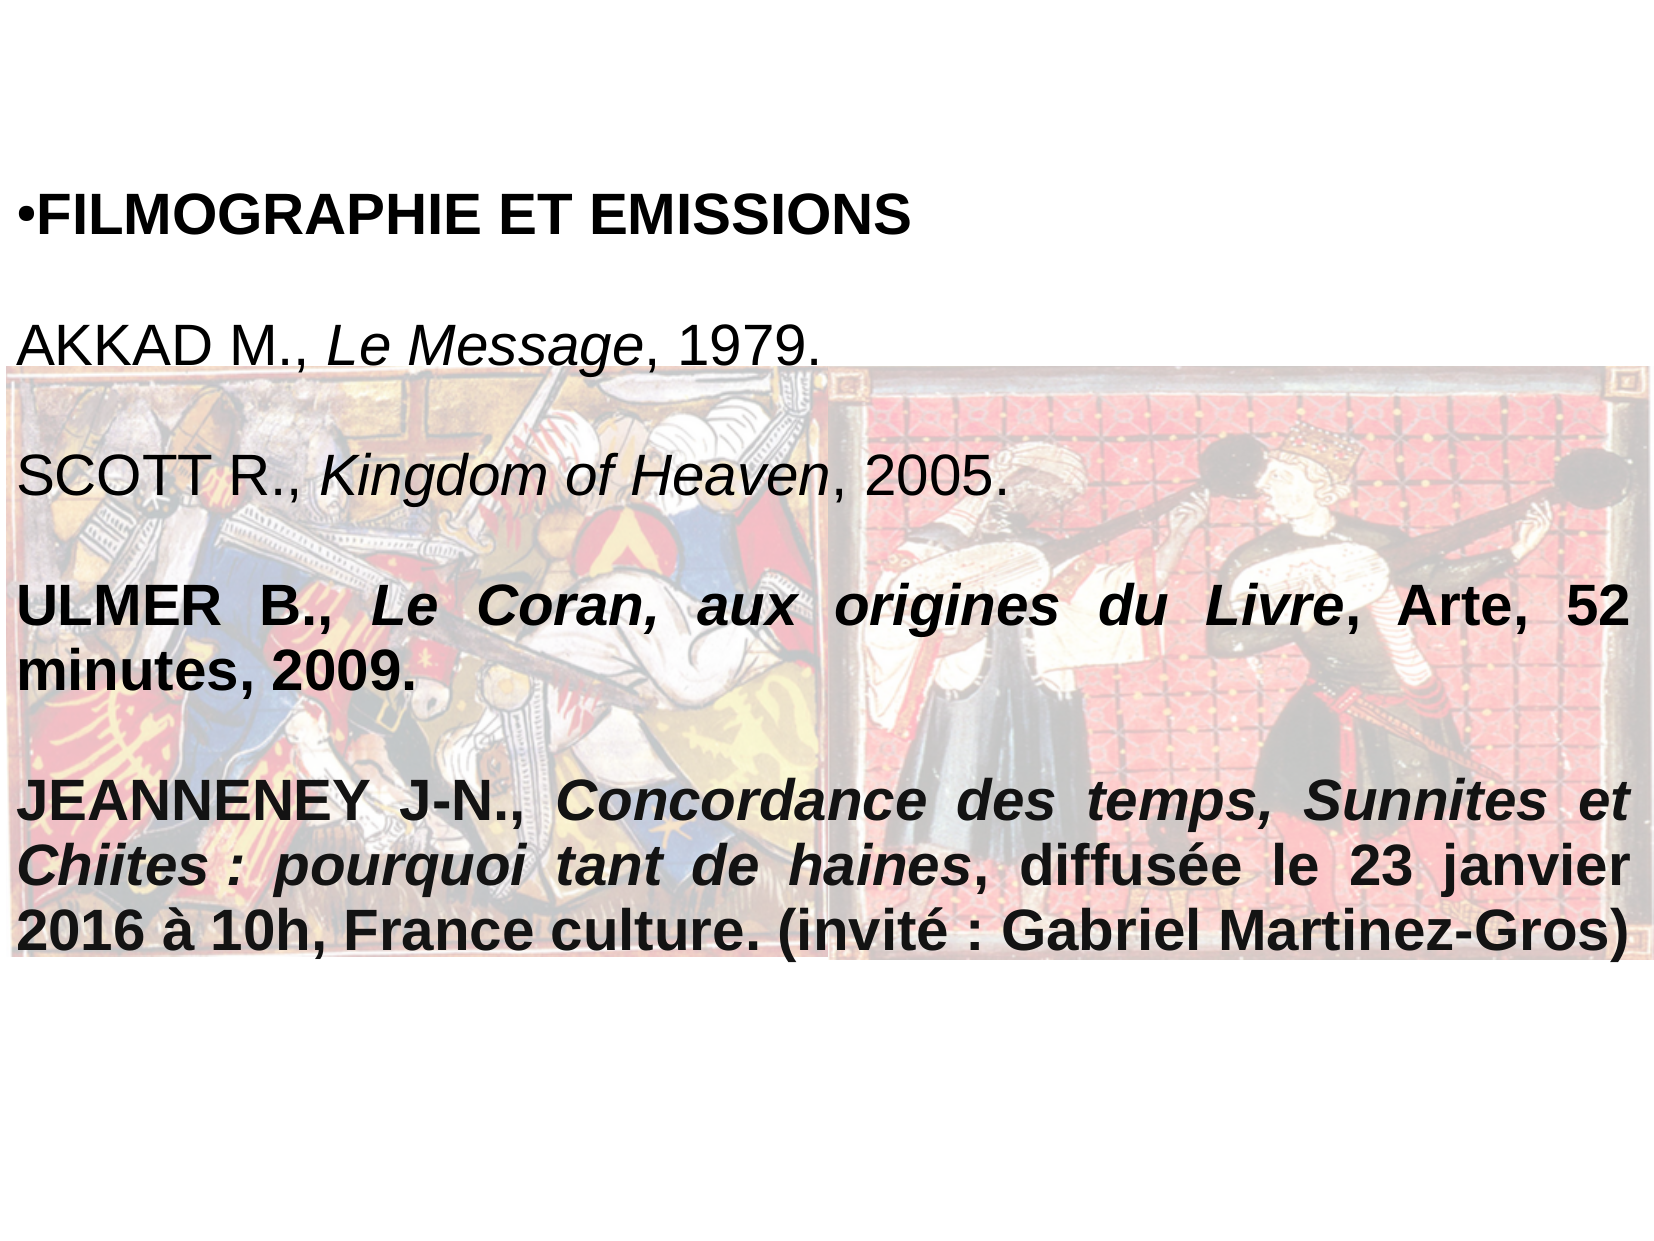

FILMOGRAPHIE ET EMISSIONS
AKKAD M., Le Message, 1979.
SCOTT R., Kingdom of Heaven, 2005.
ULMER B., Le Coran, aux origines du Livre, Arte, 52 minutes, 2009.
JEANNENEY J-N., Concordance des temps, Sunnites et Chiites : pourquoi tant de haines, diffusée le 23 janvier 2016 à 10h, France culture. (invité : Gabriel Martinez-Gros)